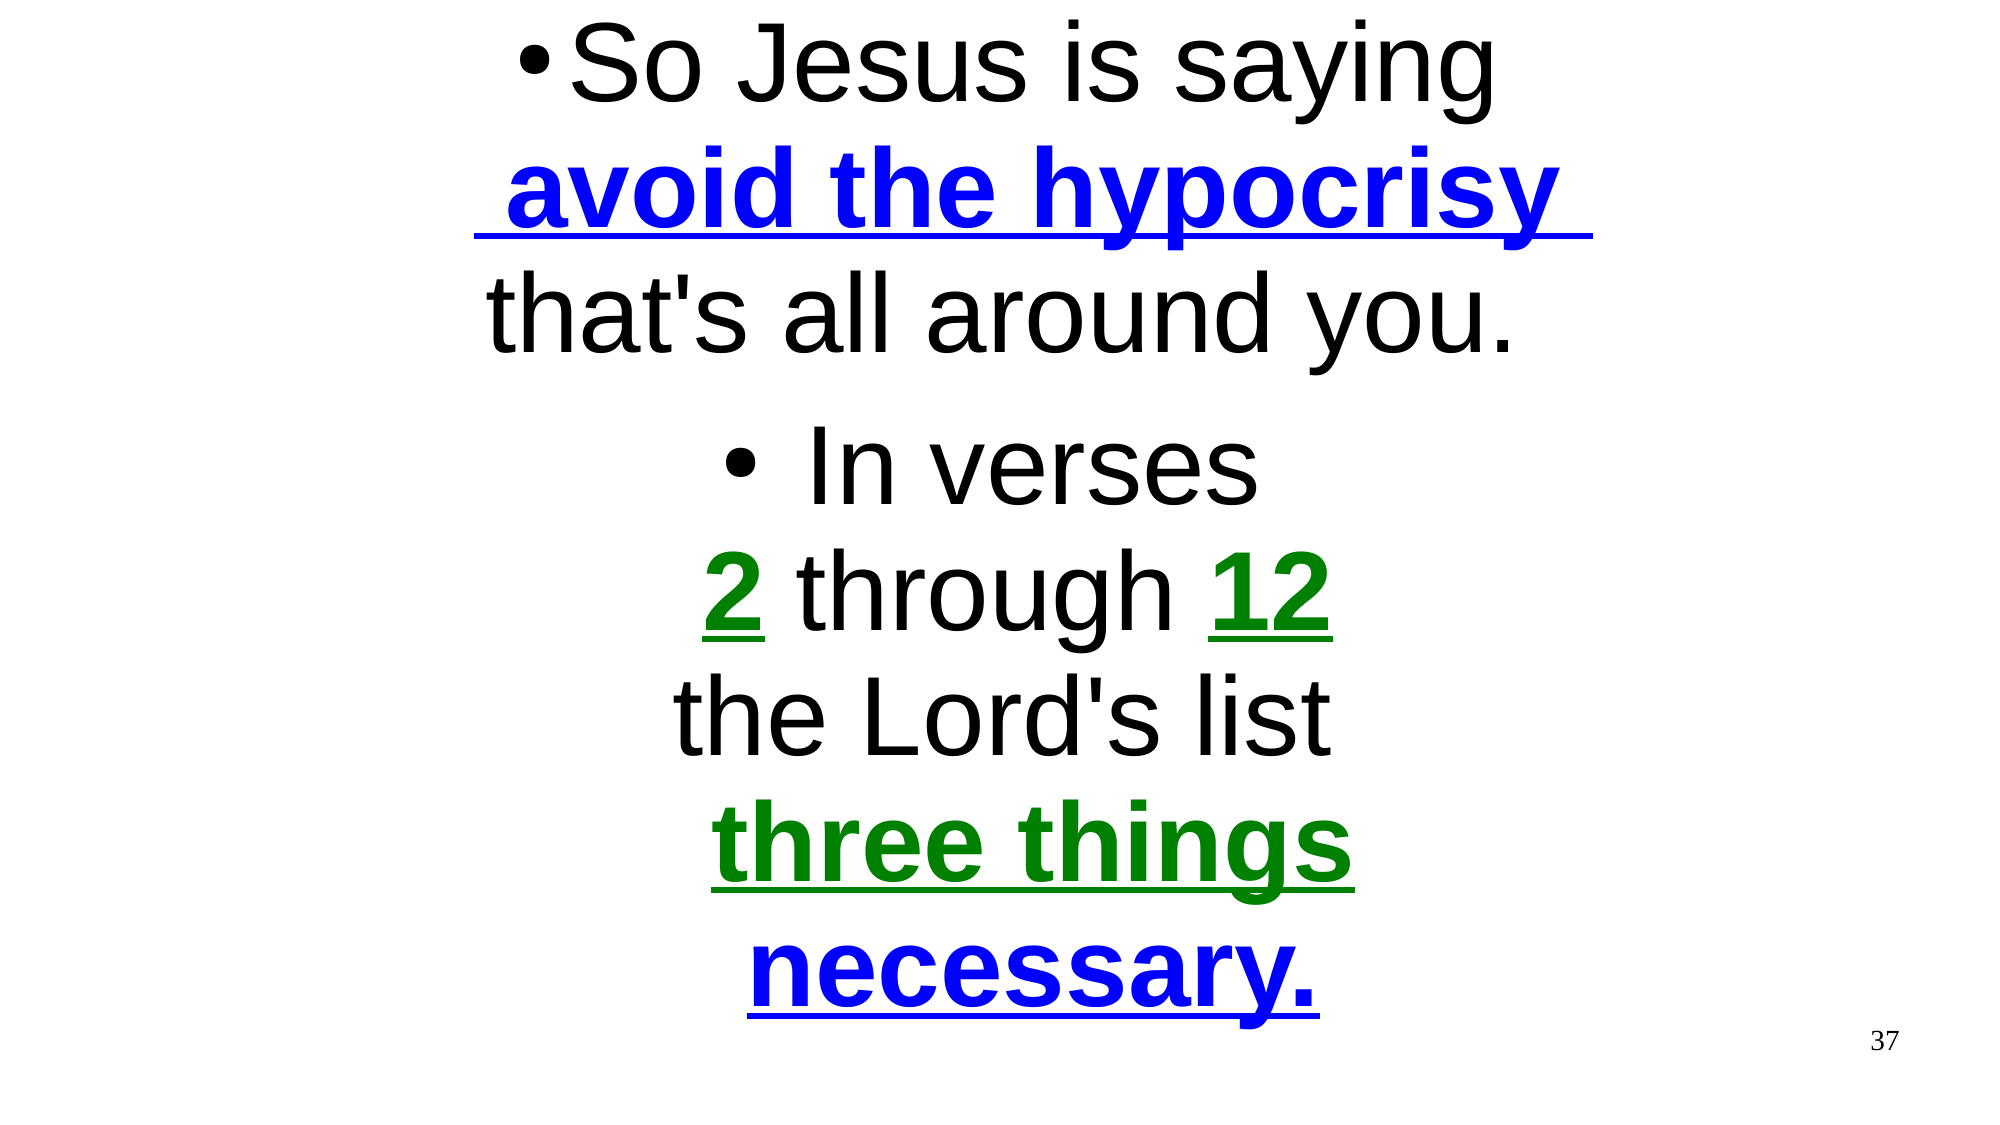

# So Jesus is saying avoid the hypocrisy that's all around you.
 In verses
2 through 12
the Lord's list
three things
necessary.
37